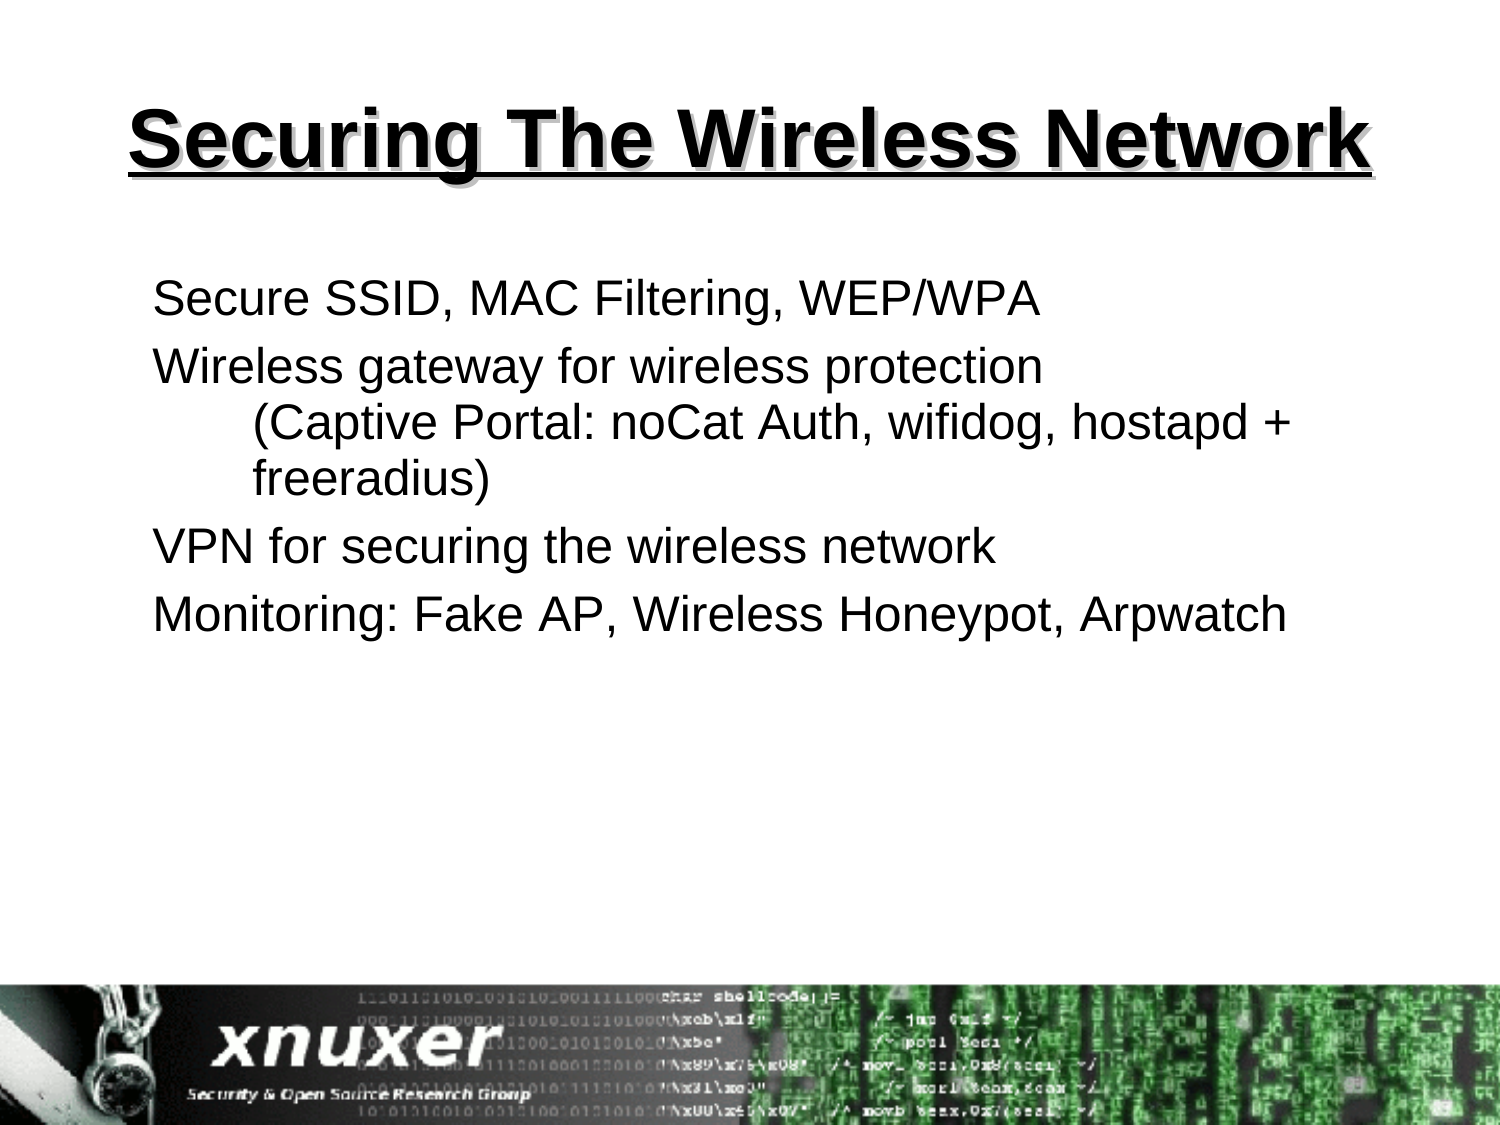

# Securing The Wireless Network
Secure SSID, MAC Filtering, WEP/WPA
Wireless gateway for wireless protection
(Captive Portal: noCat Auth, wifidog, hostapd + freeradius)
VPN for securing the wireless network
Monitoring: Fake AP, Wireless Honeypot, Arpwatch